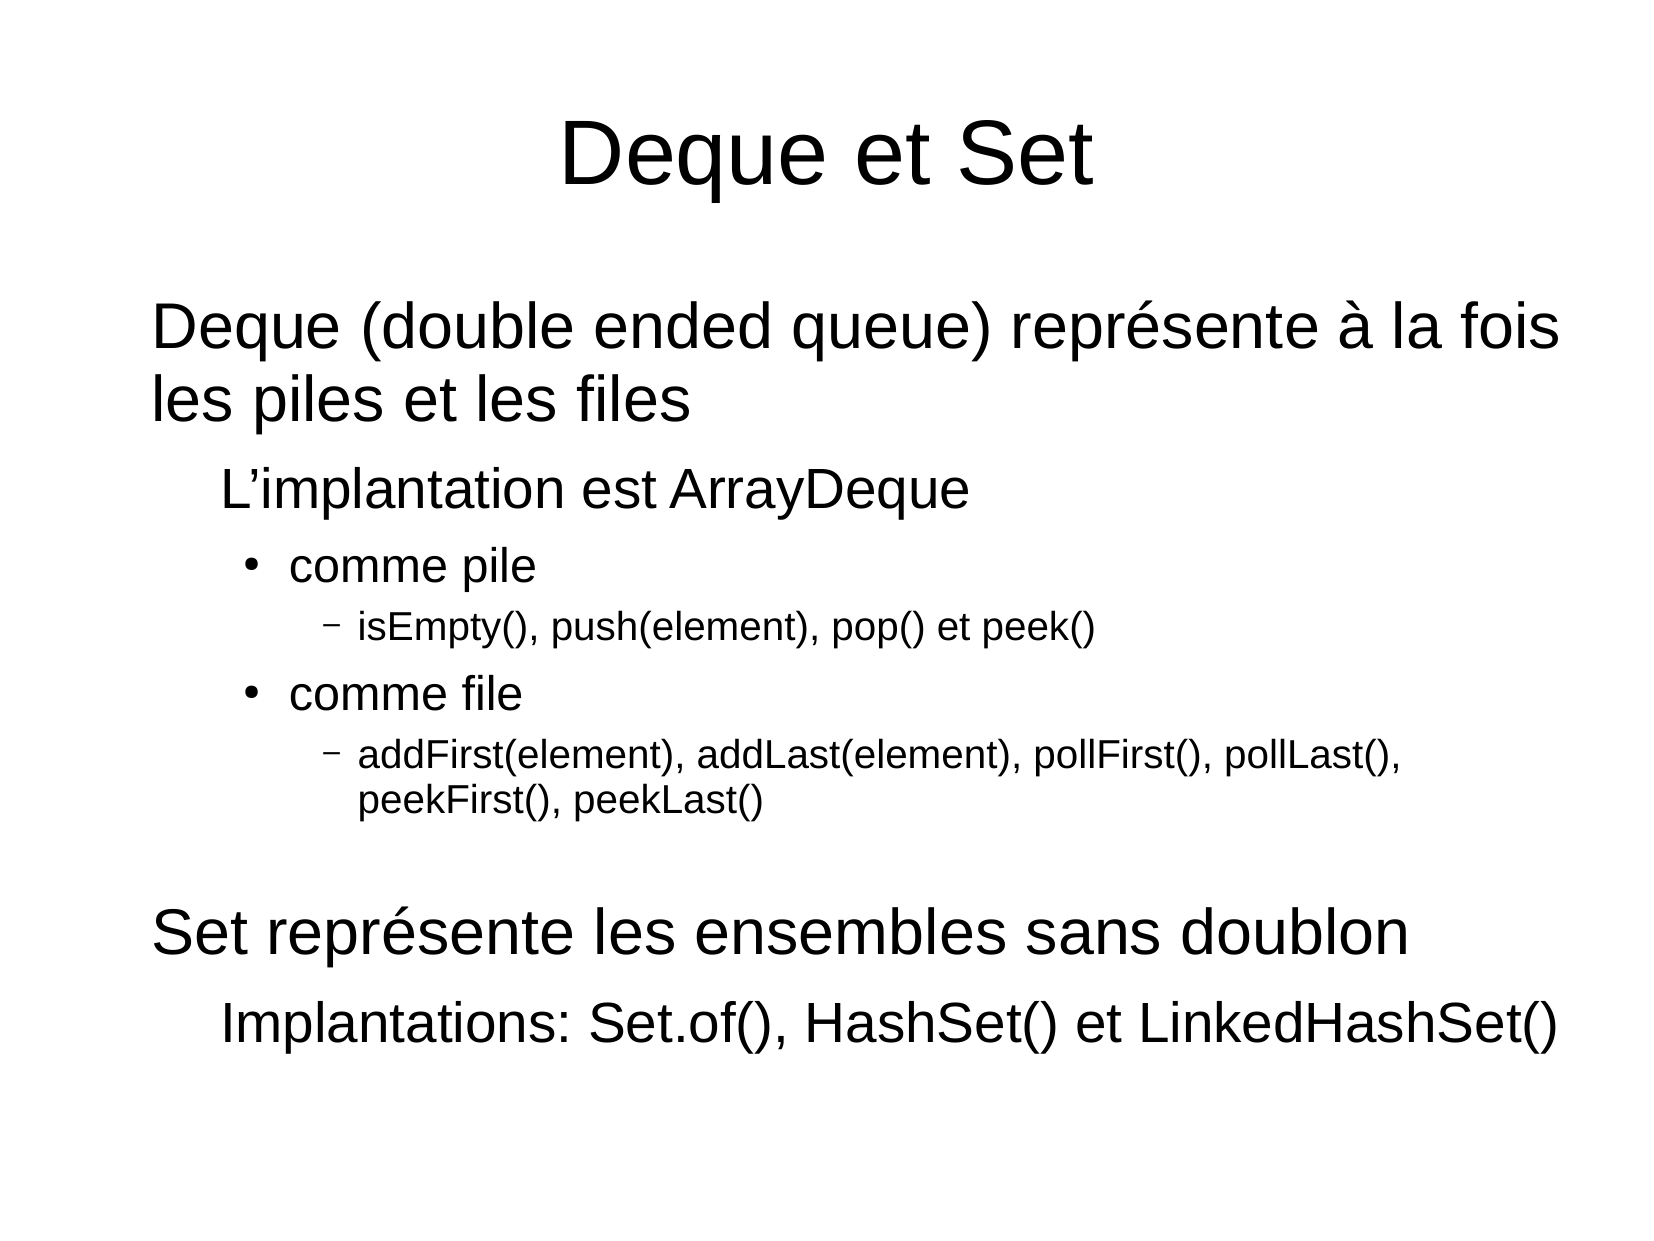

# Deque et Set
Deque (double ended queue) représente à la fois les piles et les files
L’implantation est ArrayDeque
comme pile
isEmpty(), push(element), pop() et peek()
comme file
addFirst(element), addLast(element), pollFirst(), pollLast(), peekFirst(), peekLast()
Set représente les ensembles sans doublon
Implantations: Set.of(), HashSet() et LinkedHashSet()